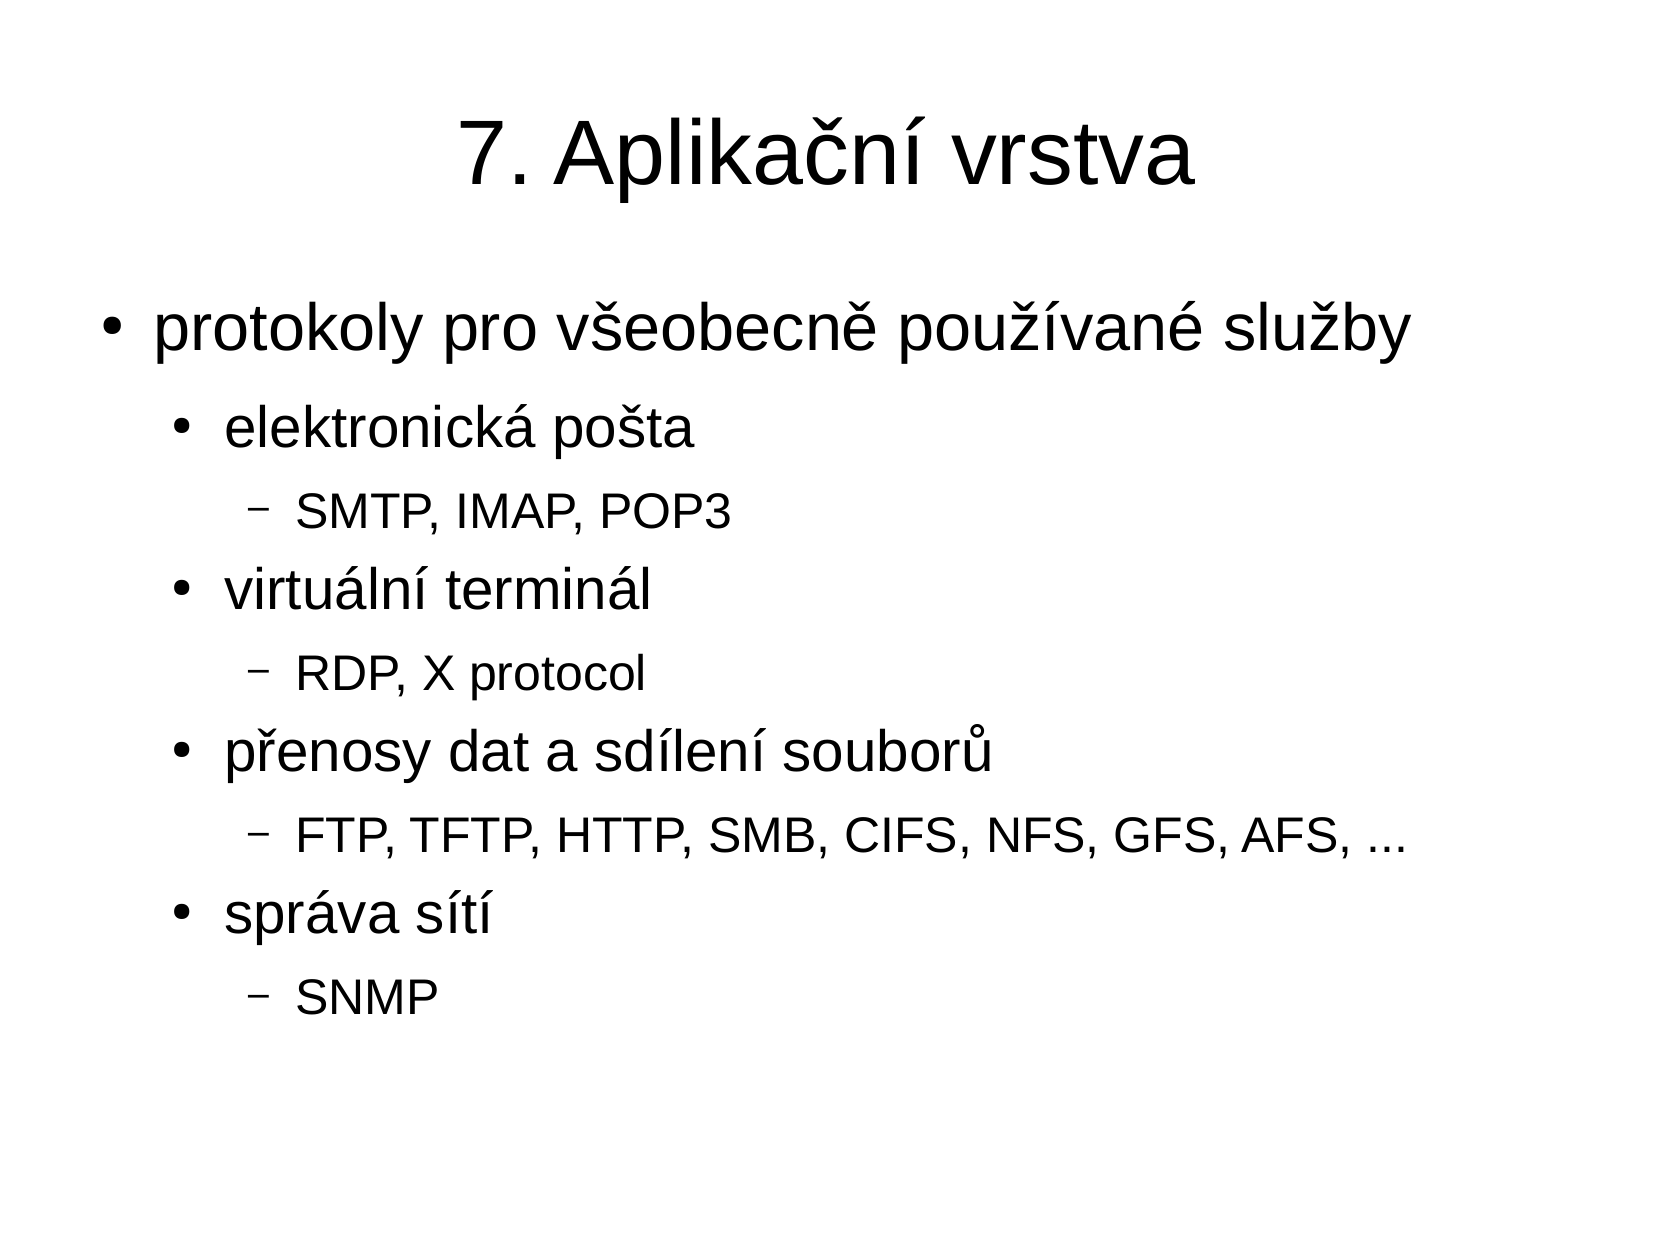

# 7. Aplikační vrstva
protokoly pro všeobecně používané služby
elektronická pošta
SMTP, IMAP, POP3
virtuální terminál
RDP, X protocol
přenosy dat a sdílení souborů
FTP, TFTP, HTTP, SMB, CIFS, NFS, GFS, AFS, ...
správa sítí
SNMP